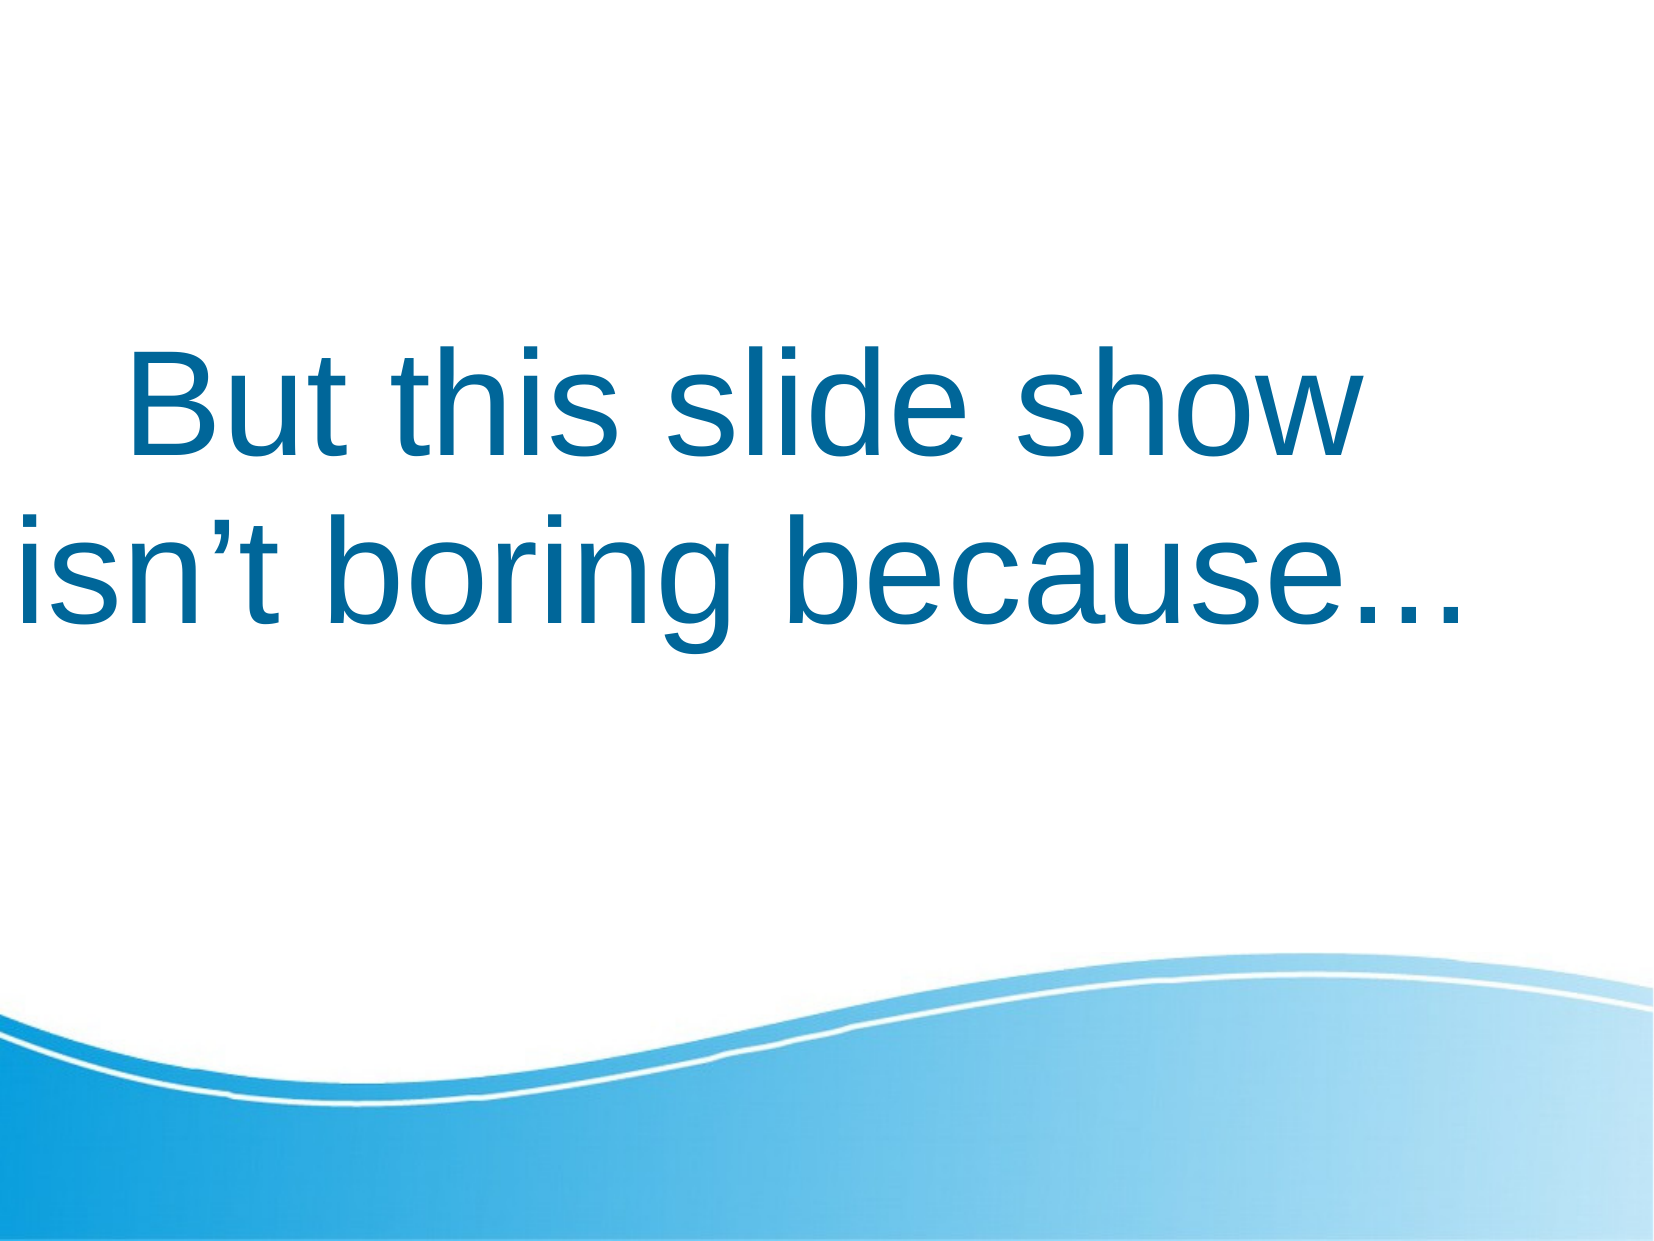

# But this slide show isn’t boring because...